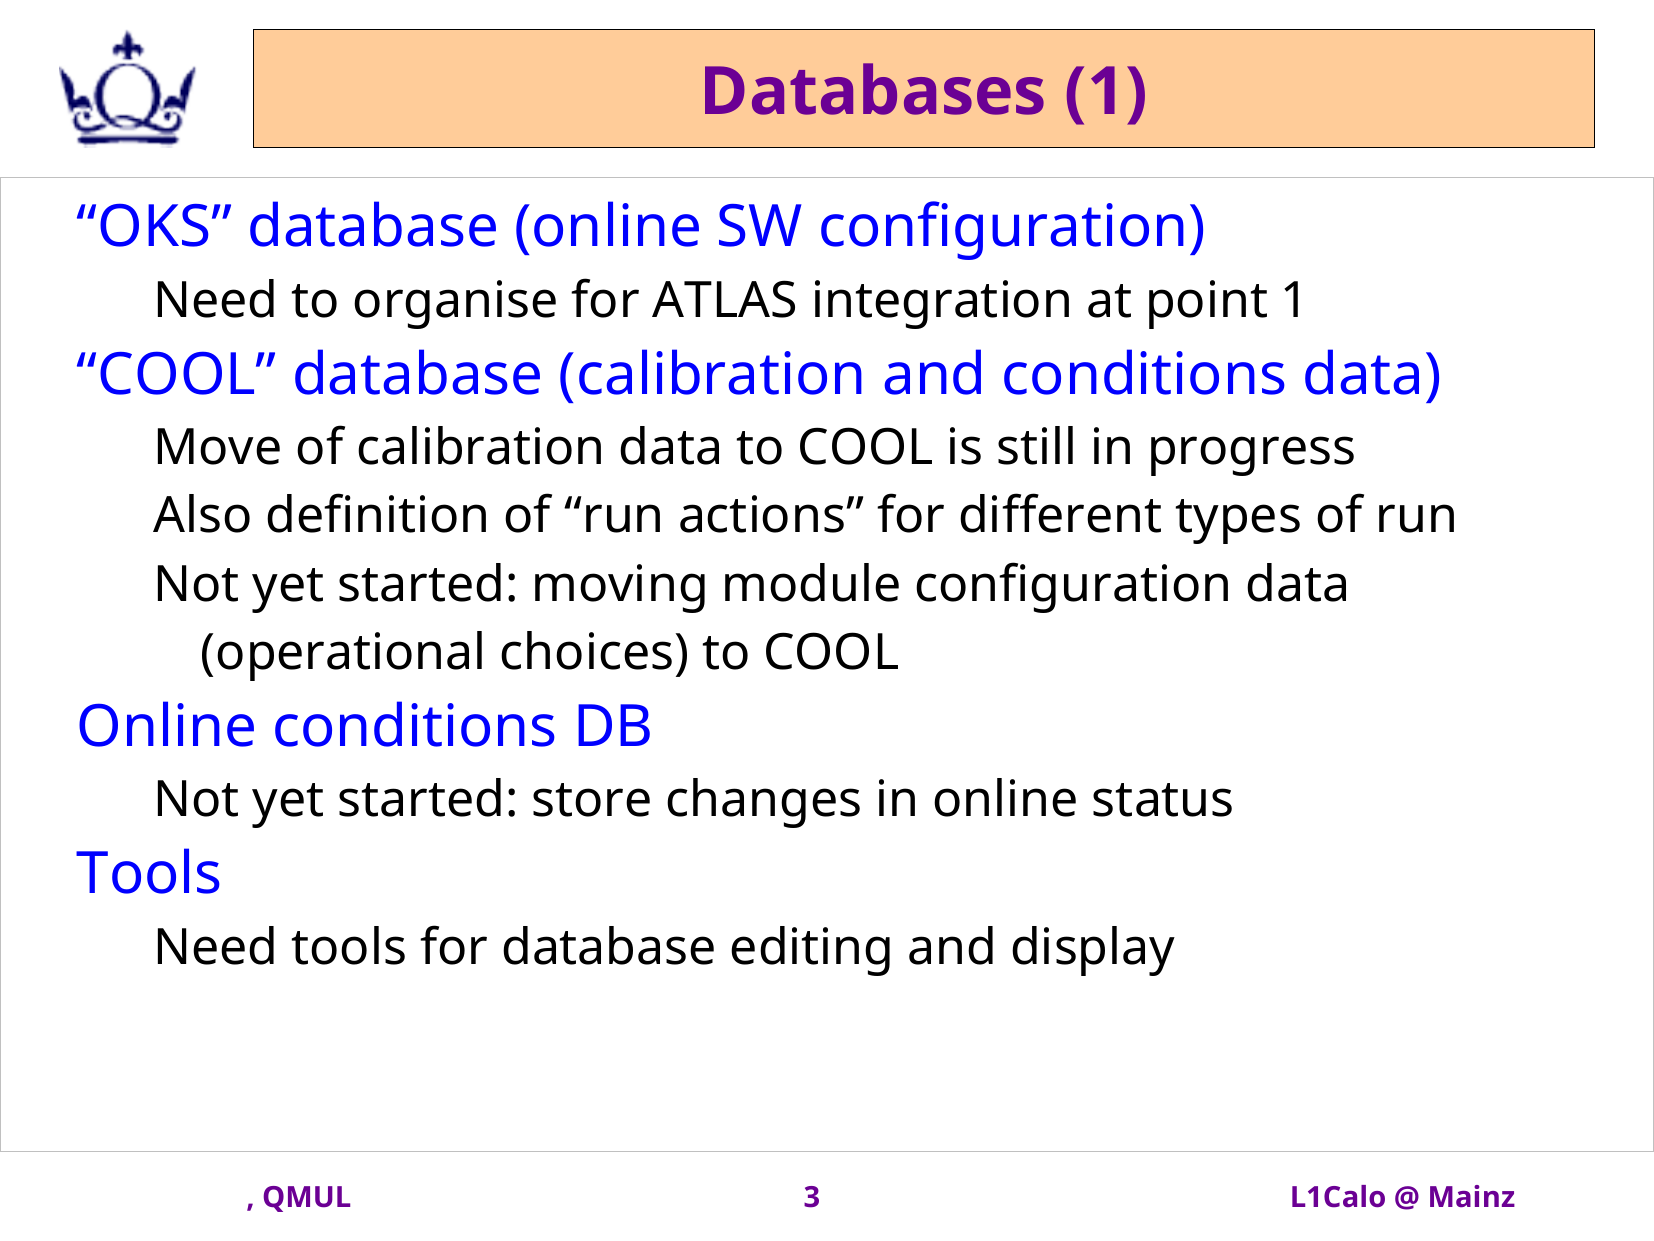

# Databases (1)
“OKS” database (online SW configuration)
Need to organise for ATLAS integration at point 1
“COOL” database (calibration and conditions data)
Move of calibration data to COOL is still in progress
Also definition of “run actions” for different types of run
Not yet started: moving module configuration data (operational choices) to COOL
Online conditions DB
Not yet started: store changes in online status
Tools
Need tools for database editing and display